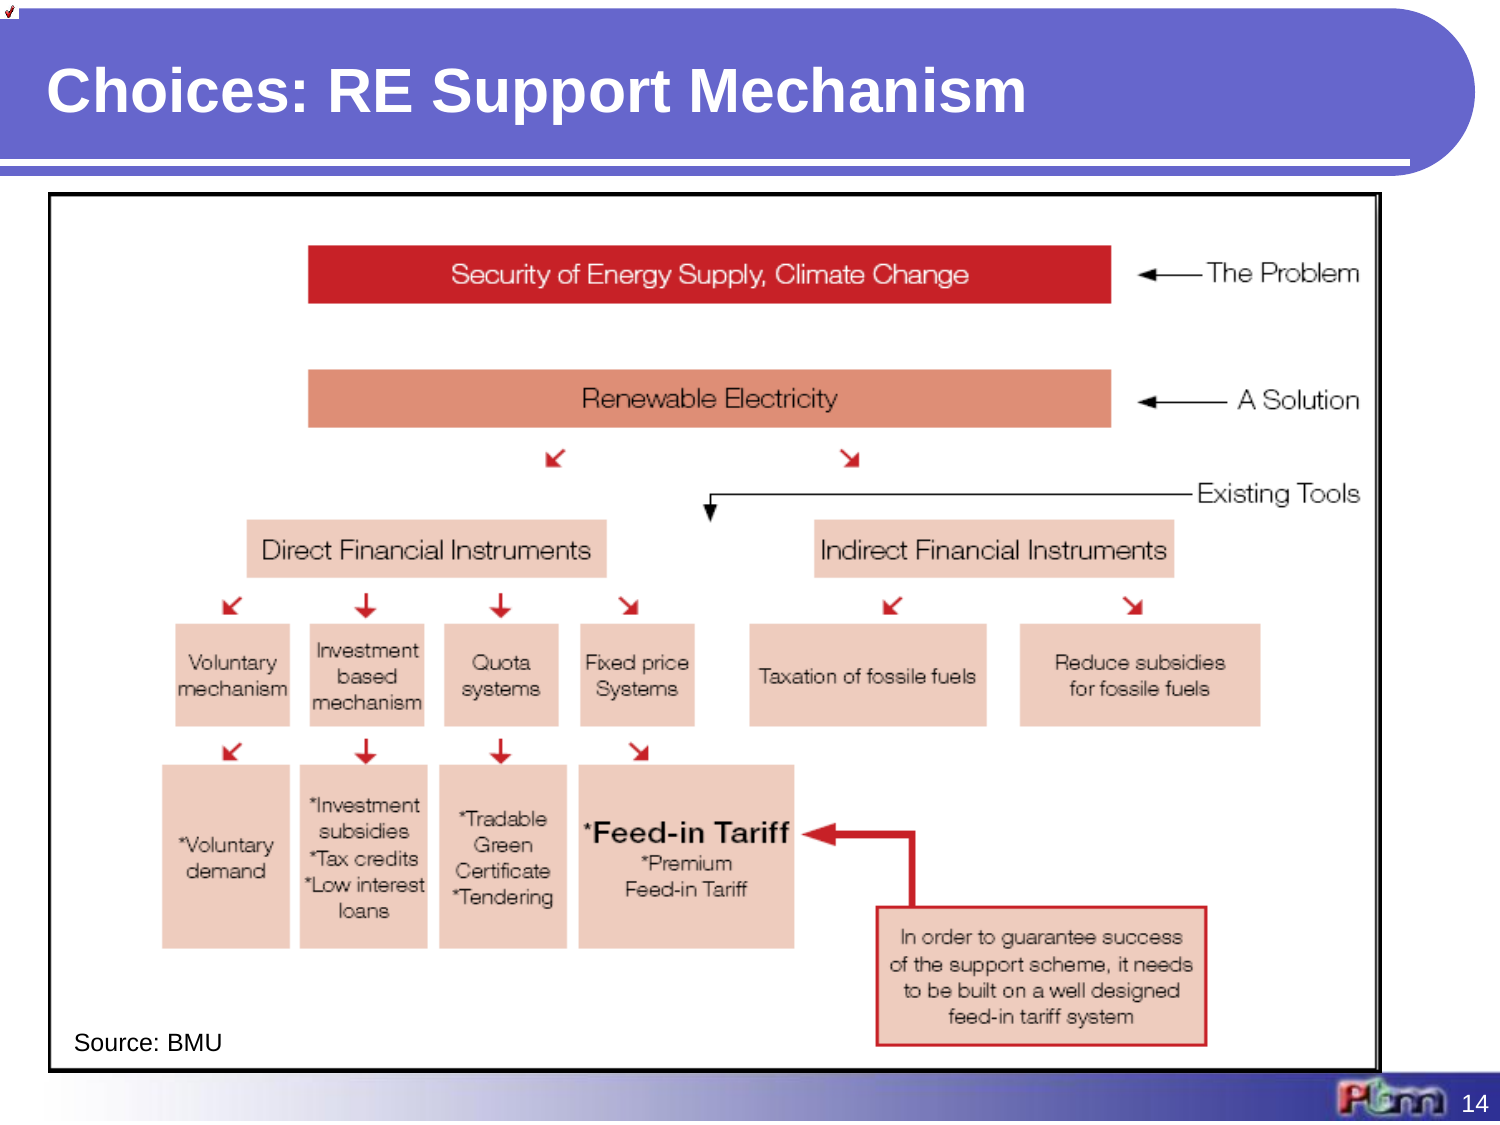

# Choices: RE Support Mechanism
Source: BMU